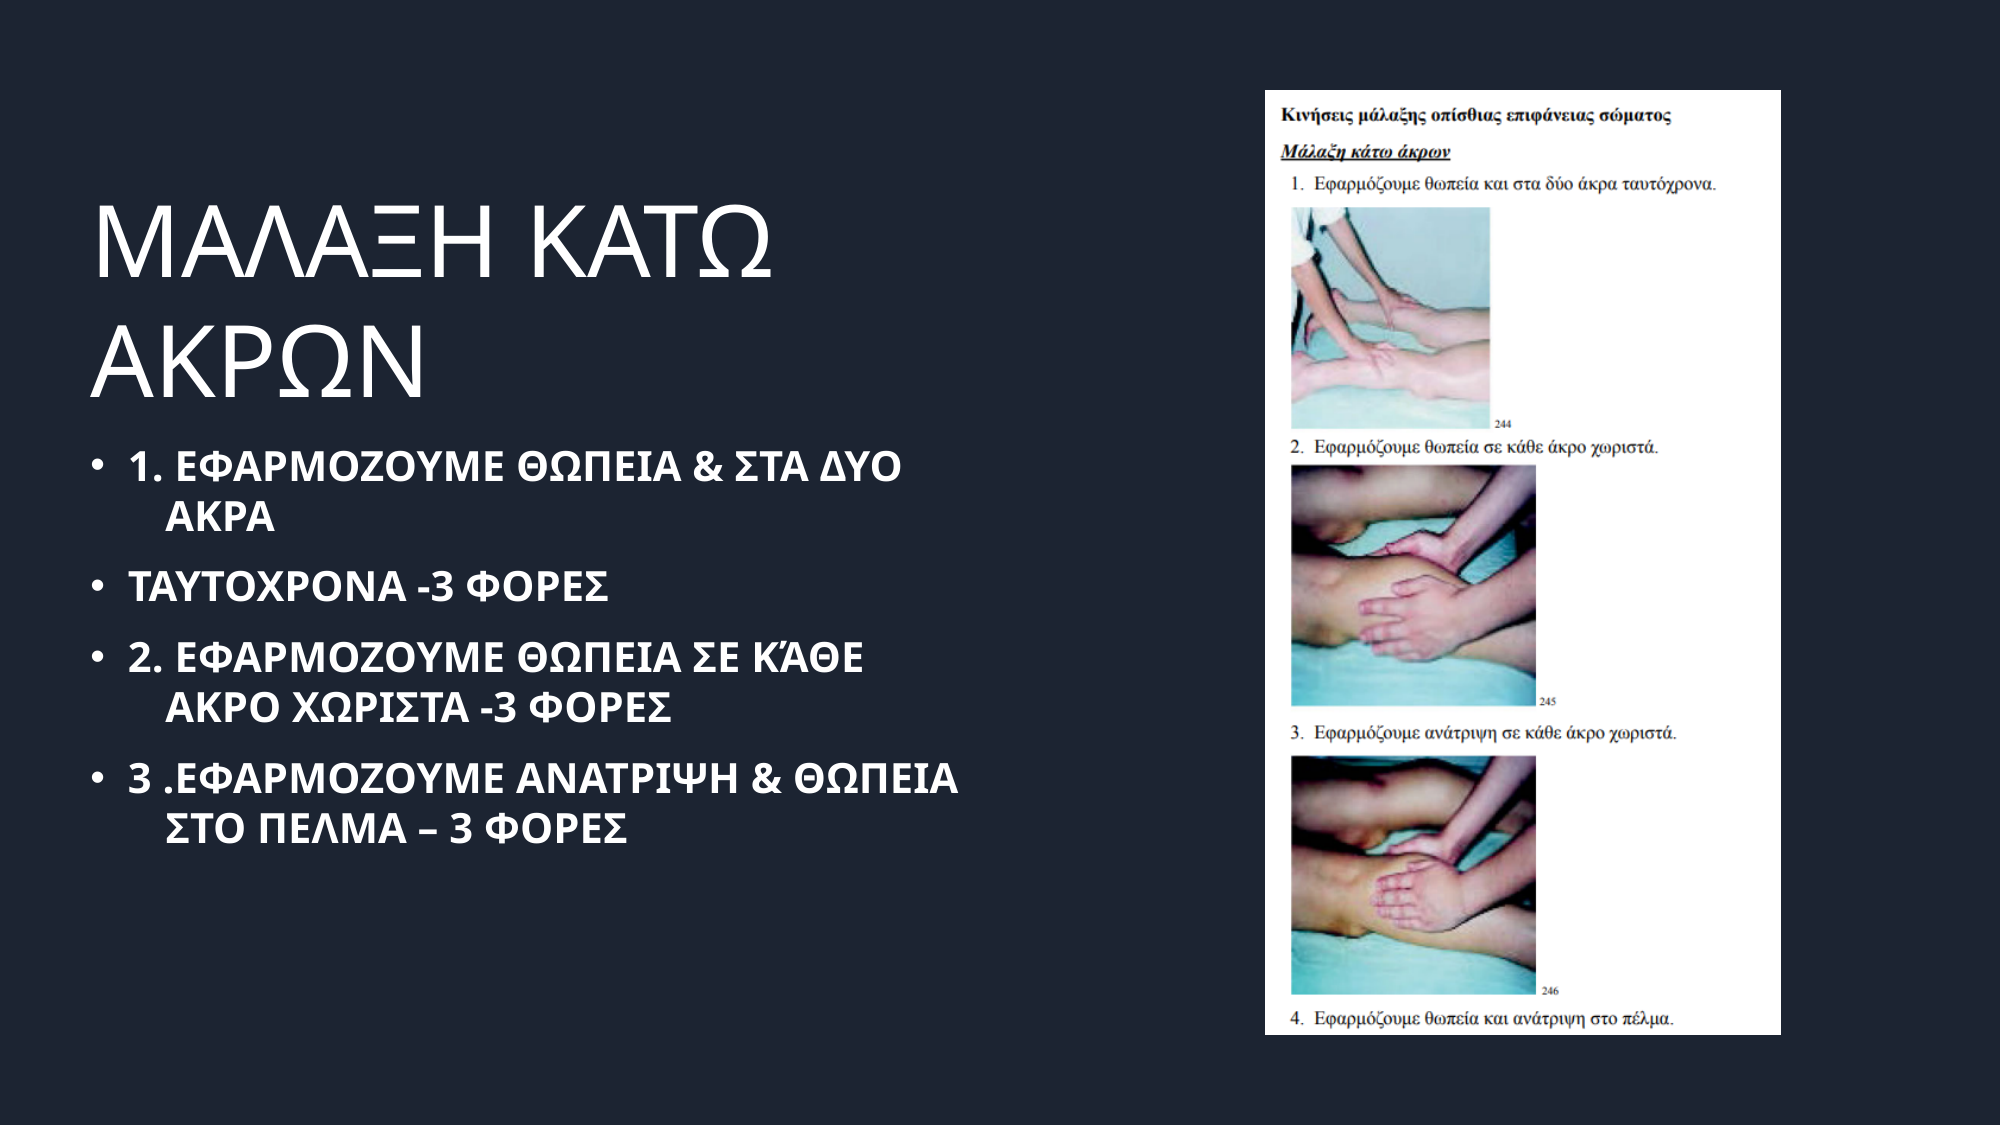

# ΜΑΛΑΞΗ ΚΑΤΩ ΑΚΡΩΝ
1. ΕΦΑΡΜΟΖΟΥΜΕ ΘΩΠΕΙΑ & ΣΤΑ ΔΥΟ ΑΚΡΑ
ΤΑΥΤΟΧΡΟΝΑ -3 ΦΟΡΕΣ
2. ΕΦΑΡΜΟΖΟΥΜΕ ΘΩΠΕΙΑ ΣΕ ΚΆΘΕ ΑΚΡΟ ΧΩΡΙΣΤΑ -3 ΦΟΡΕΣ
3 .ΕΦΑΡΜΟΖΟΥΜΕ ΑΝΑΤΡΙΨΗ & ΘΩΠΕΙΑ ΣΤΟ ΠΕΛΜΑ – 3 ΦΟΡΕΣ